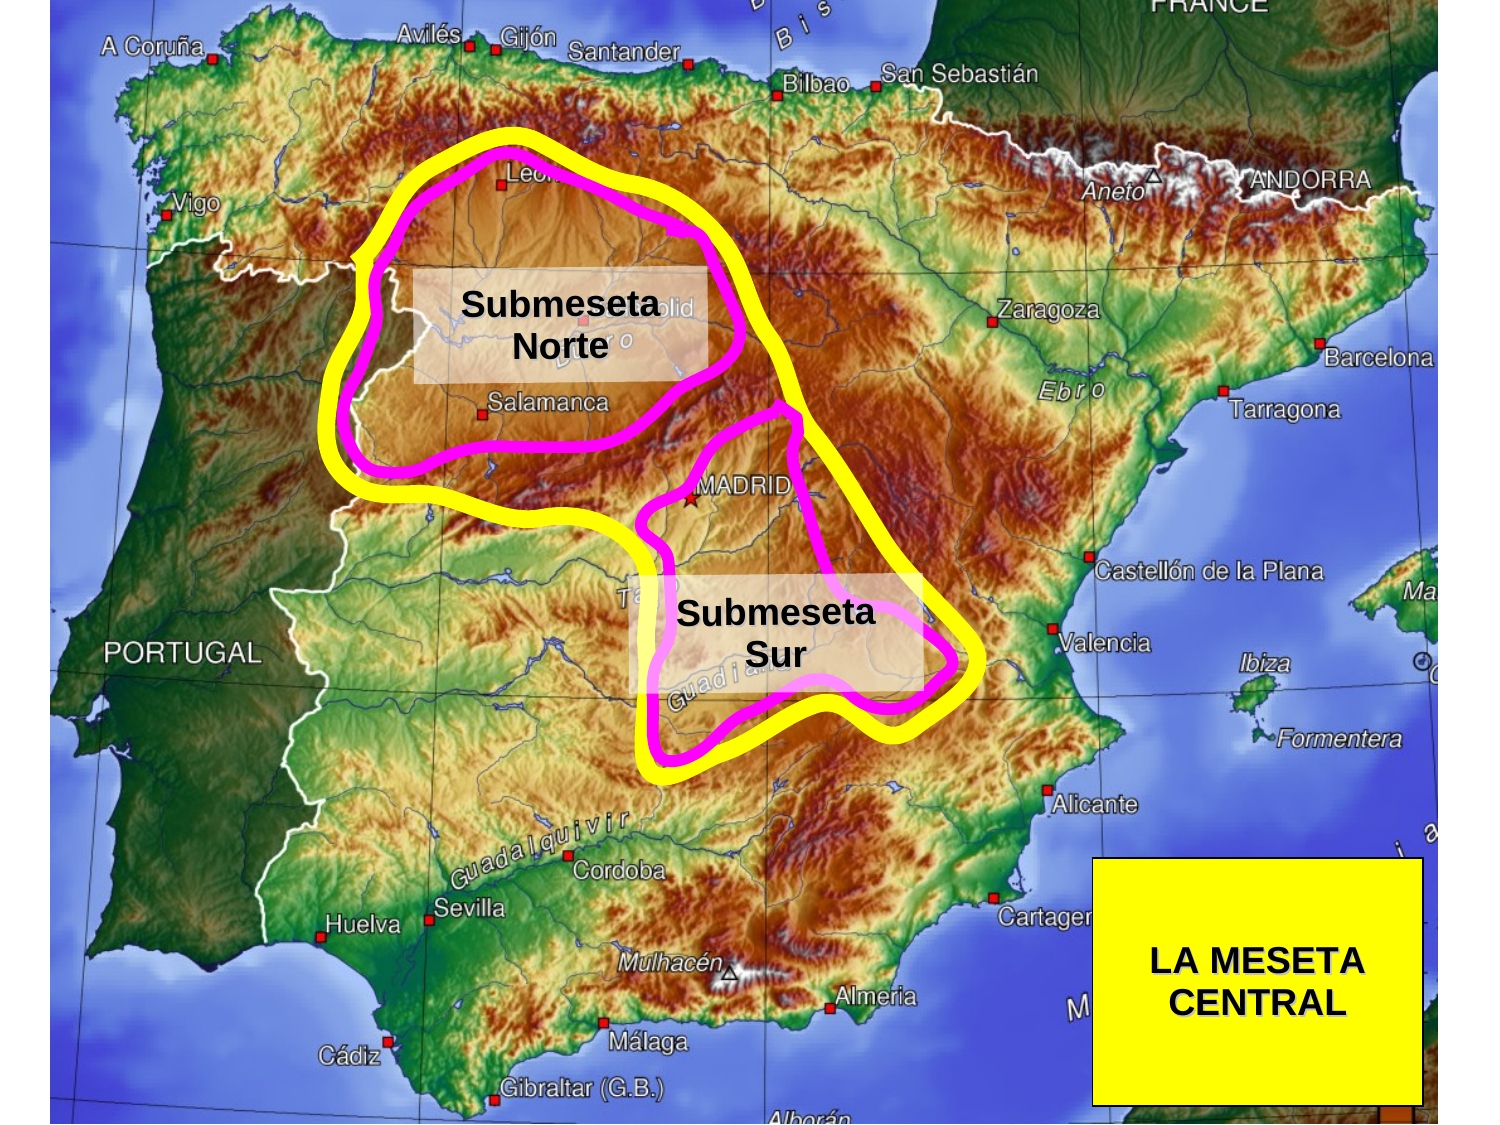

Submeseta Norte
Submeseta Sur
LA MESETA CENTRAL